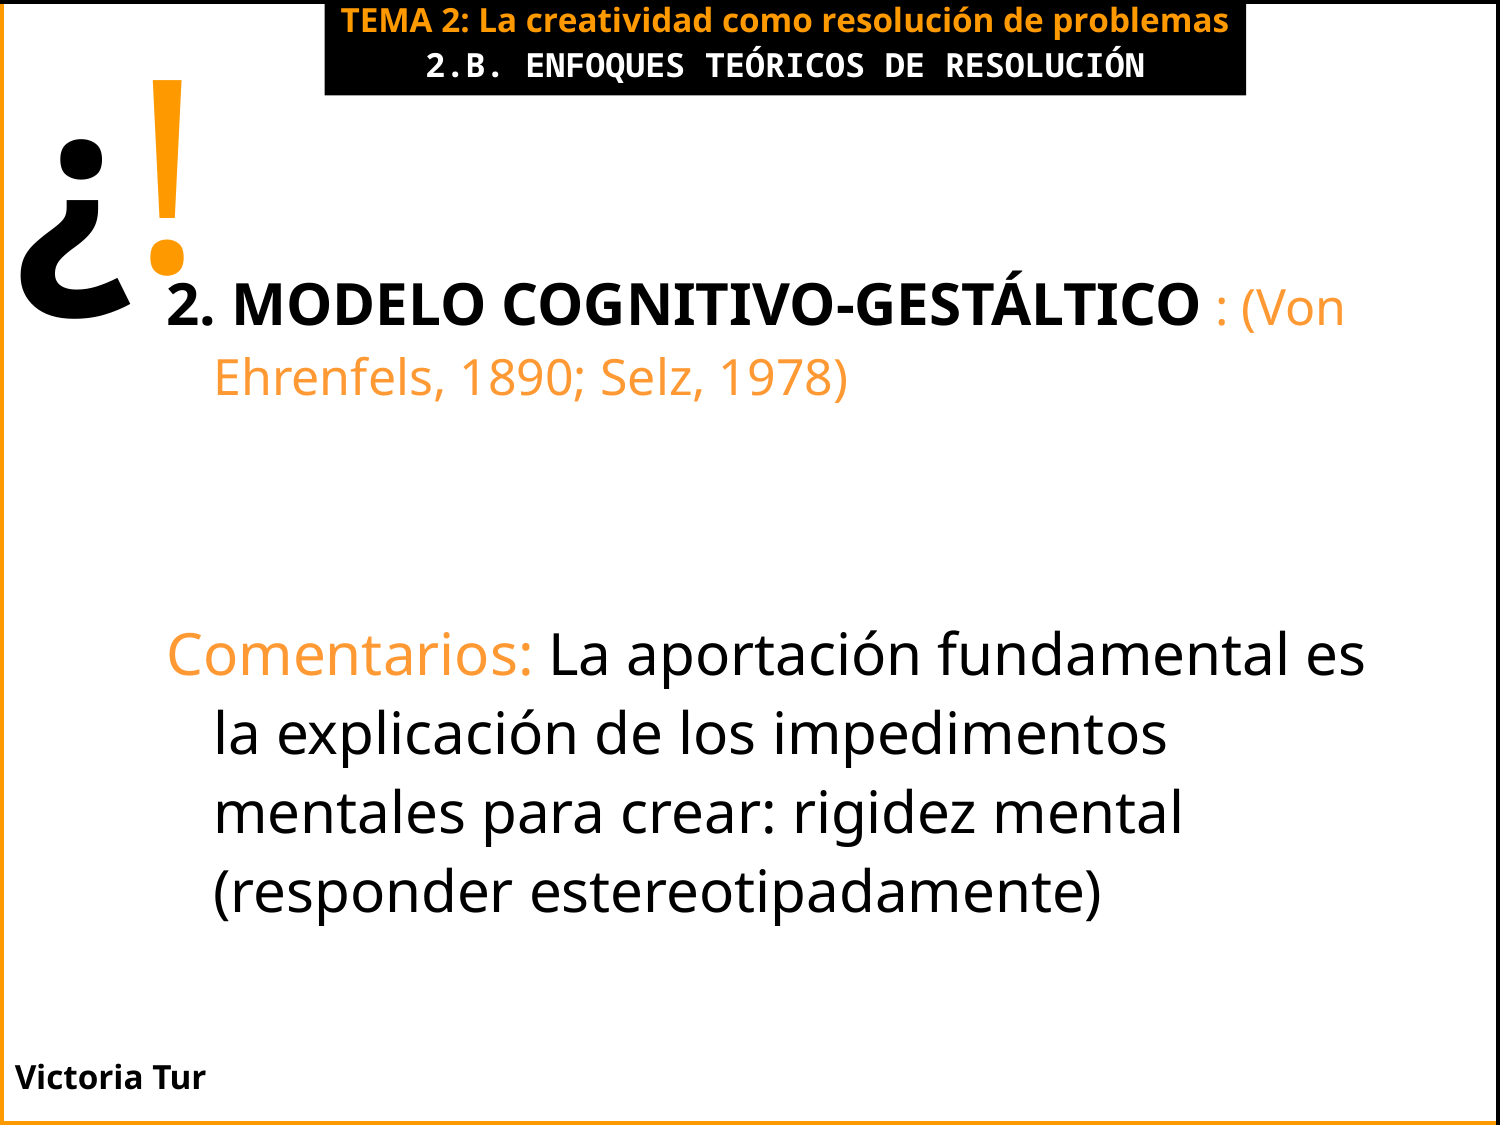

# 2. MODELO COGNITIVO-GESTÁLTICO : (Von Ehrenfels, 1890; Selz, 1978)
Comentarios: La aportación fundamental es la explicación de los impedimentos mentales para crear: rigidez mental (responder estereotipadamente)